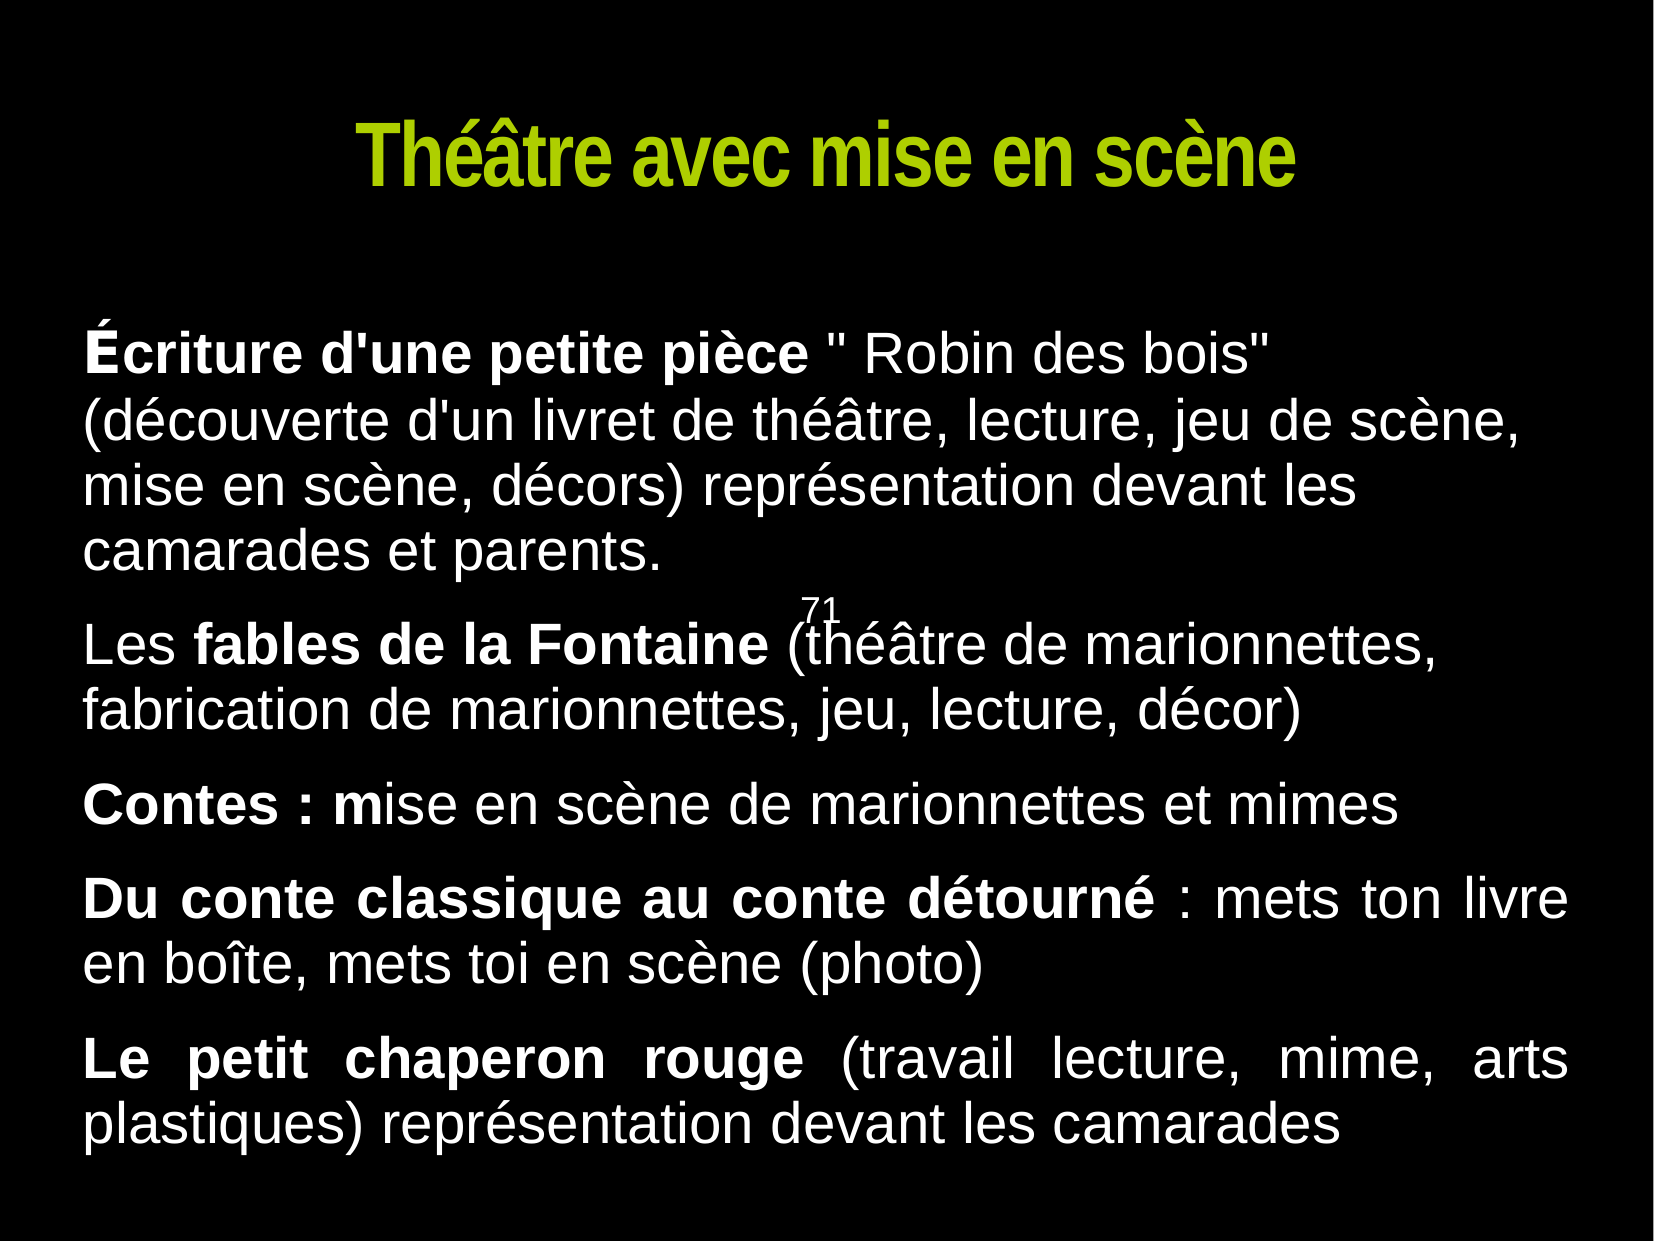

71
# Théâtre avec mise en scène
Écriture d'une petite pièce " Robin des bois" (découverte d'un livret de théâtre, lecture, jeu de scène, mise en scène, décors) représentation devant les camarades et parents.
Les fables de la Fontaine (théâtre de marionnettes, fabrication de marionnettes, jeu, lecture, décor)
Contes : mise en scène de marionnettes et mimes
Du conte classique au conte détourné : mets ton livre en boîte, mets toi en scène (photo)
Le petit chaperon rouge (travail lecture, mime, arts plastiques) représentation devant les camarades